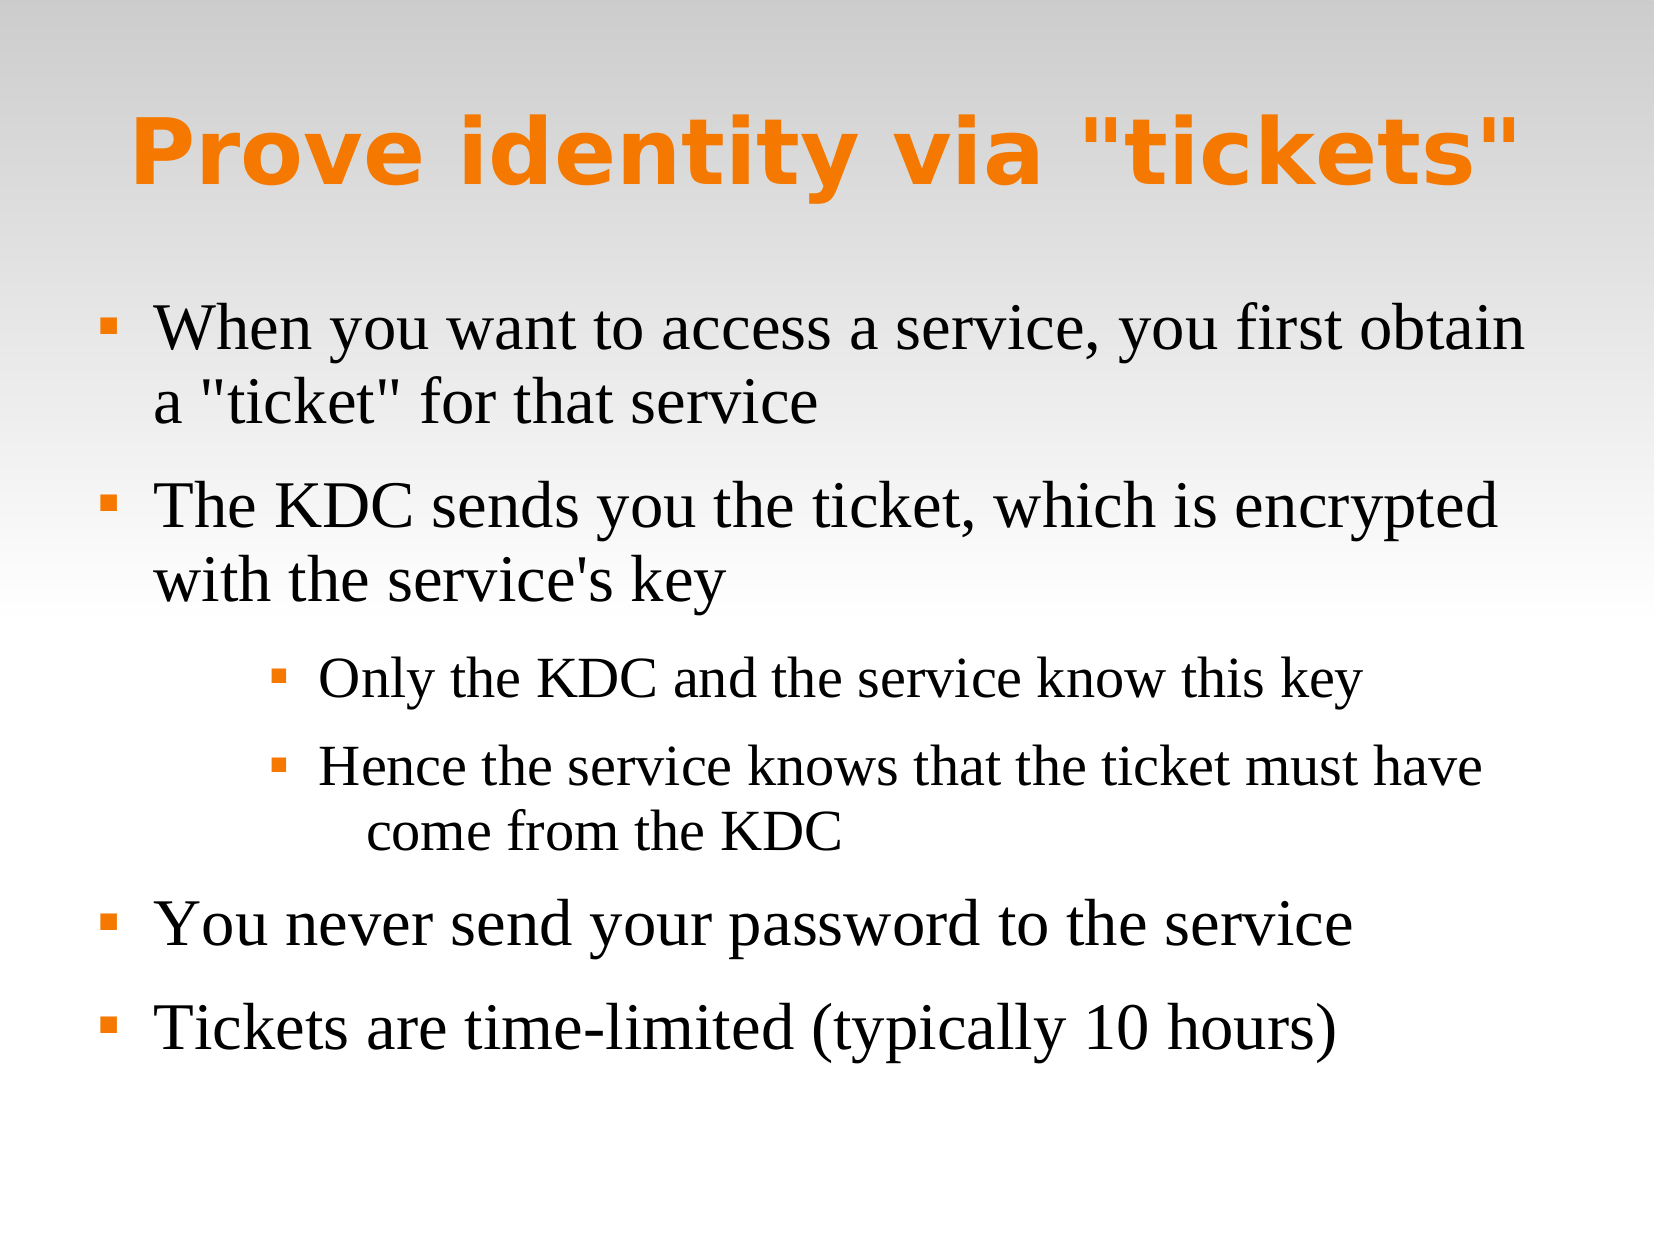

# Prove identity via "tickets"
When you want to access a service, you first obtain a "ticket" for that service
The KDC sends you the ticket, which is encrypted with the service's key
Only the KDC and the service know this key
Hence the service knows that the ticket must have come from the KDC
You never send your password to the service
Tickets are time-limited (typically 10 hours)